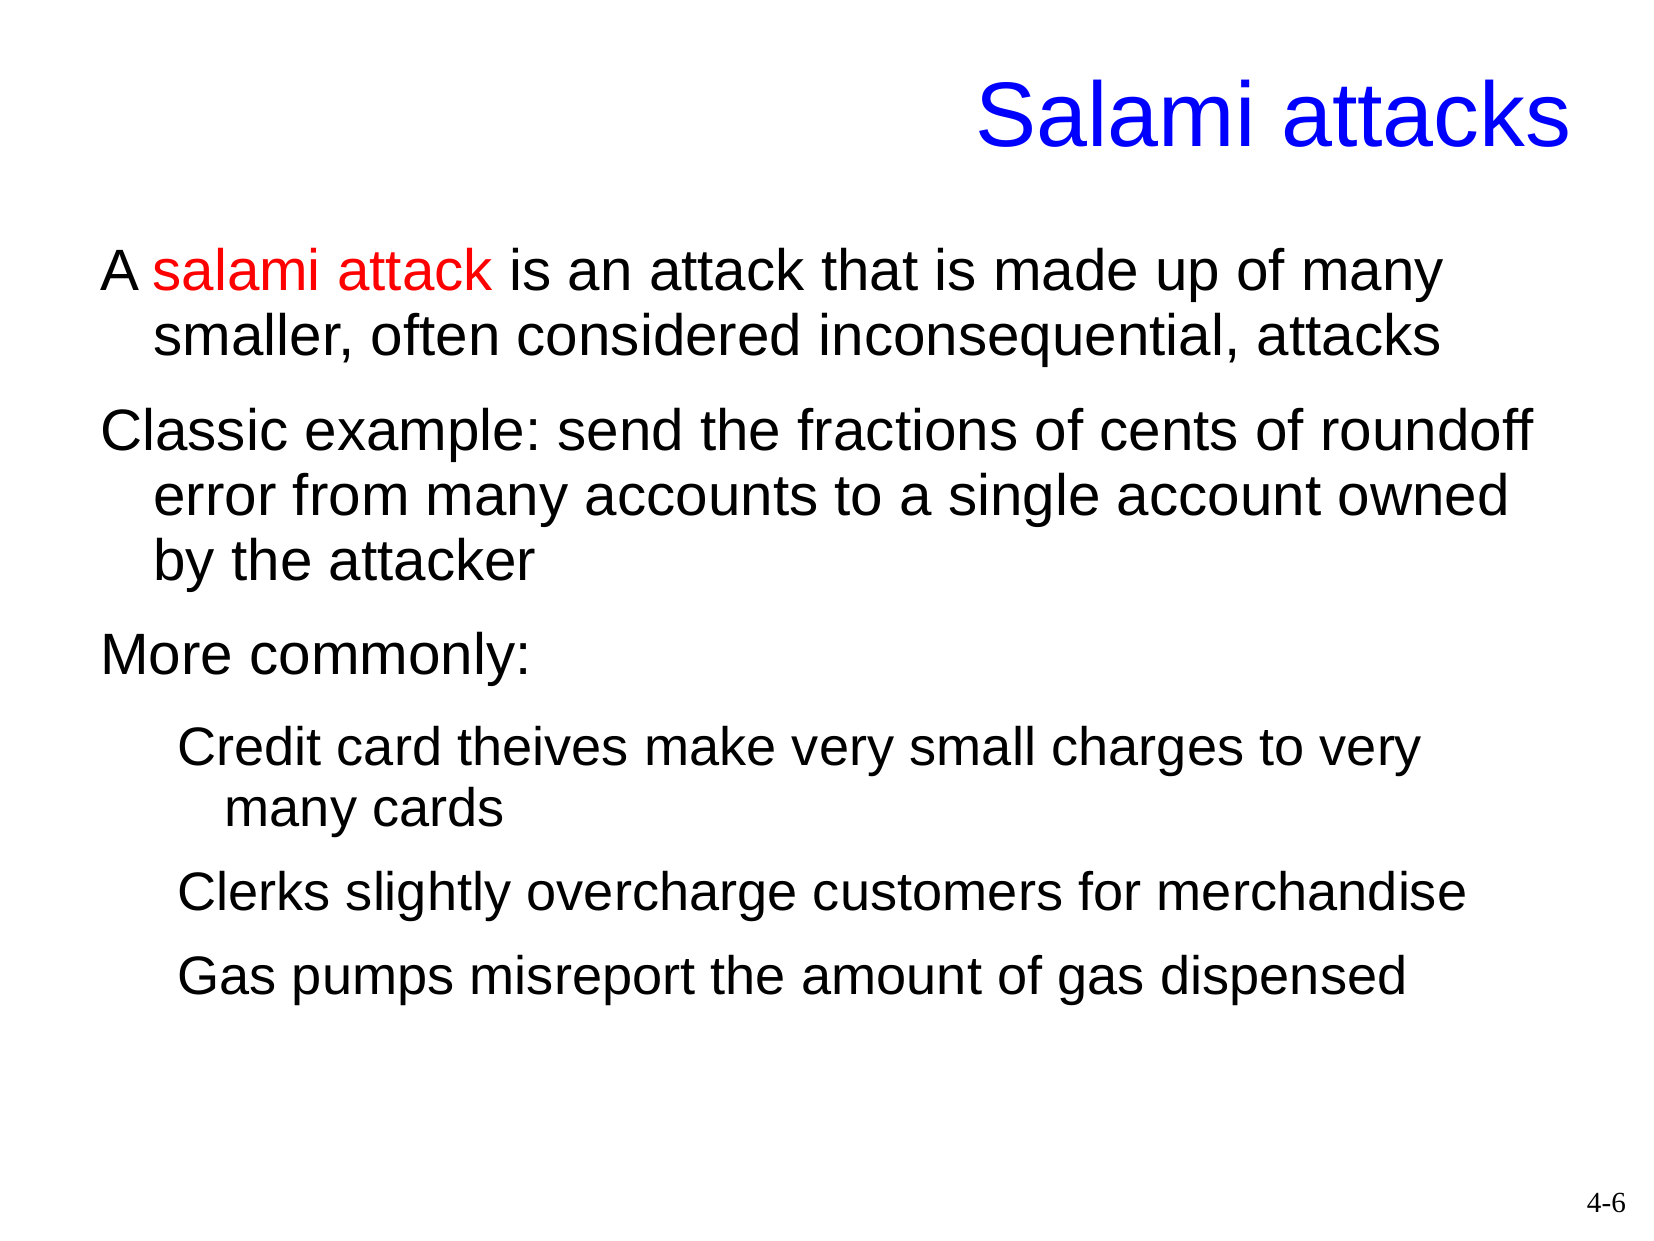

# Salami attacks
A salami attack is an attack that is made up of many smaller, often considered inconsequential, attacks
Classic example: send the fractions of cents of roundoff error from many accounts to a single account owned by the attacker
More commonly:
Credit card theives make very small charges to very many cards
Clerks slightly overcharge customers for merchandise
Gas pumps misreport the amount of gas dispensed